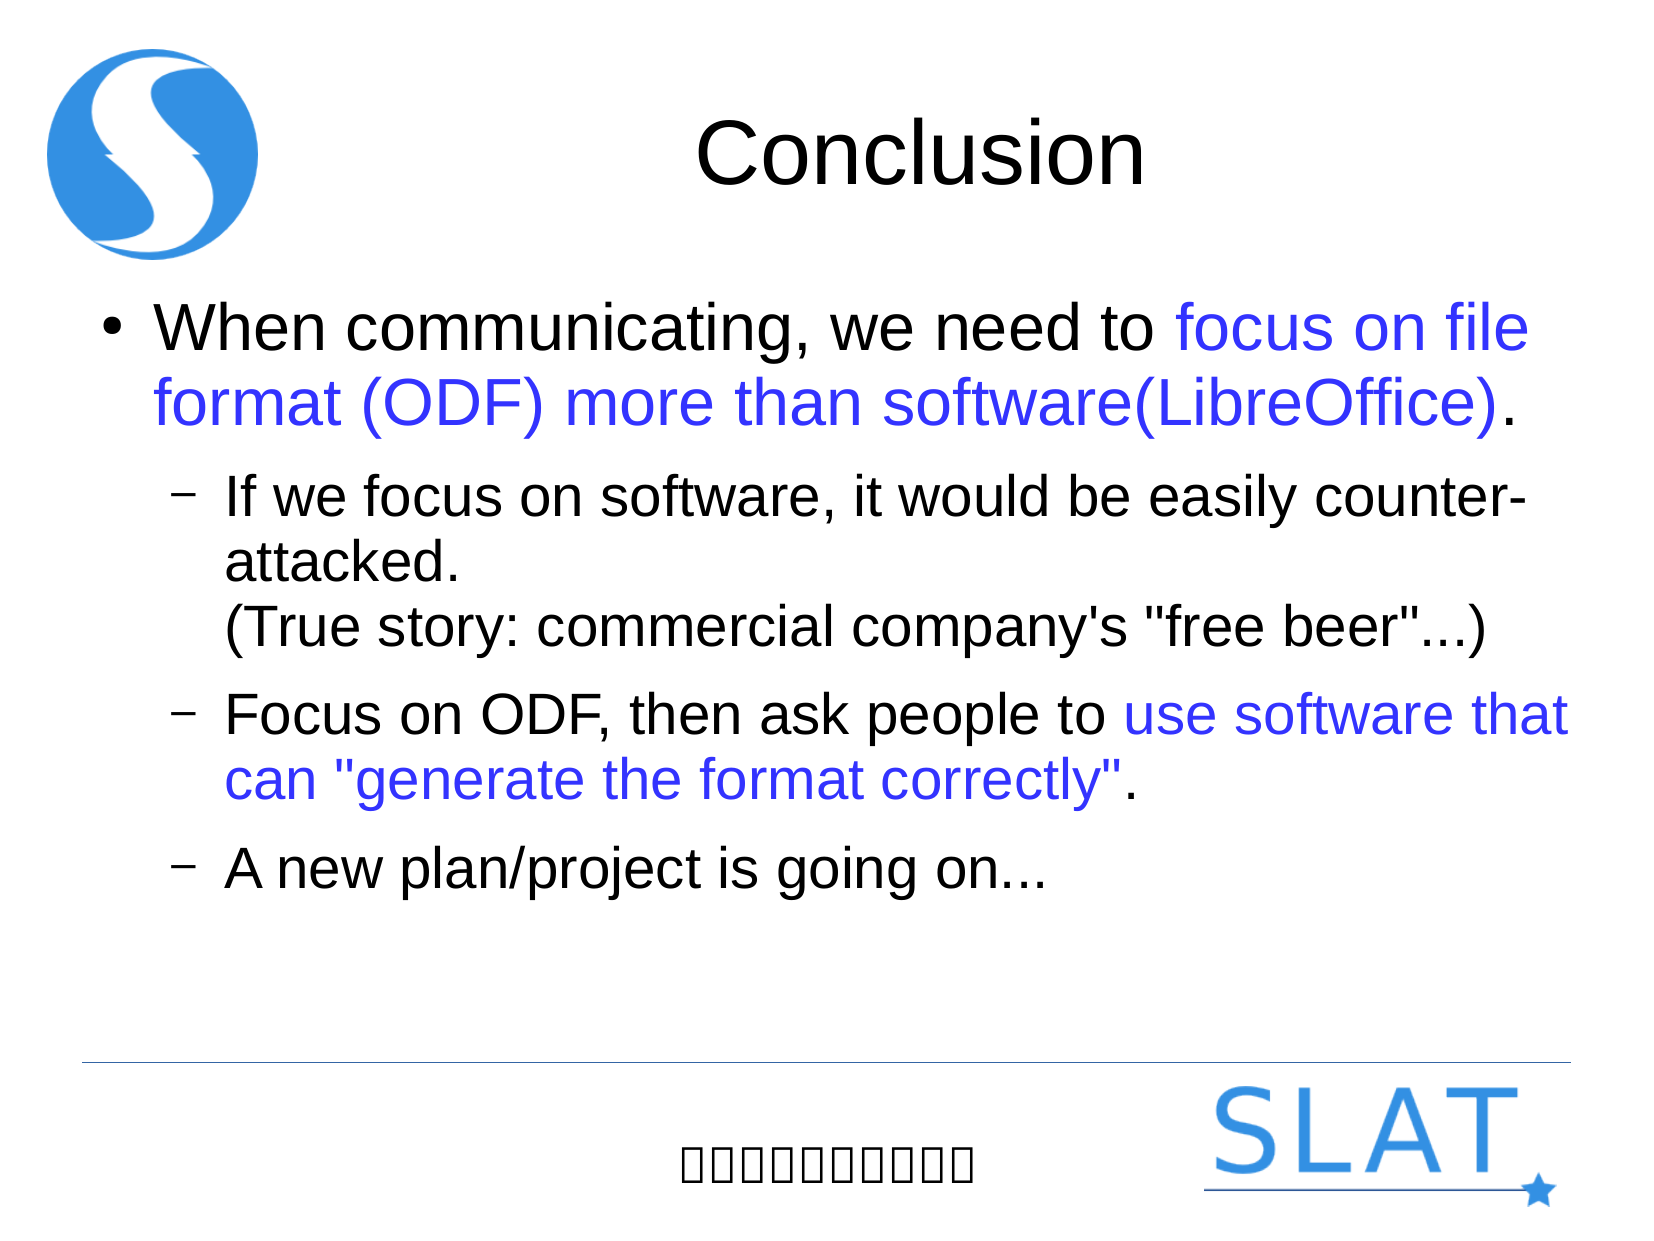

# Conclusion
When communicating, we need to focus on file format (ODF) more than software(LibreOffice).
If we focus on software, it would be easily counter-attacked.
(True story: commercial company's "free beer"...)
Focus on ODF, then ask people to use software that can "generate the format correctly".
A new plan/project is going on...
LibreOffice Brno 2016 Conference Presentation